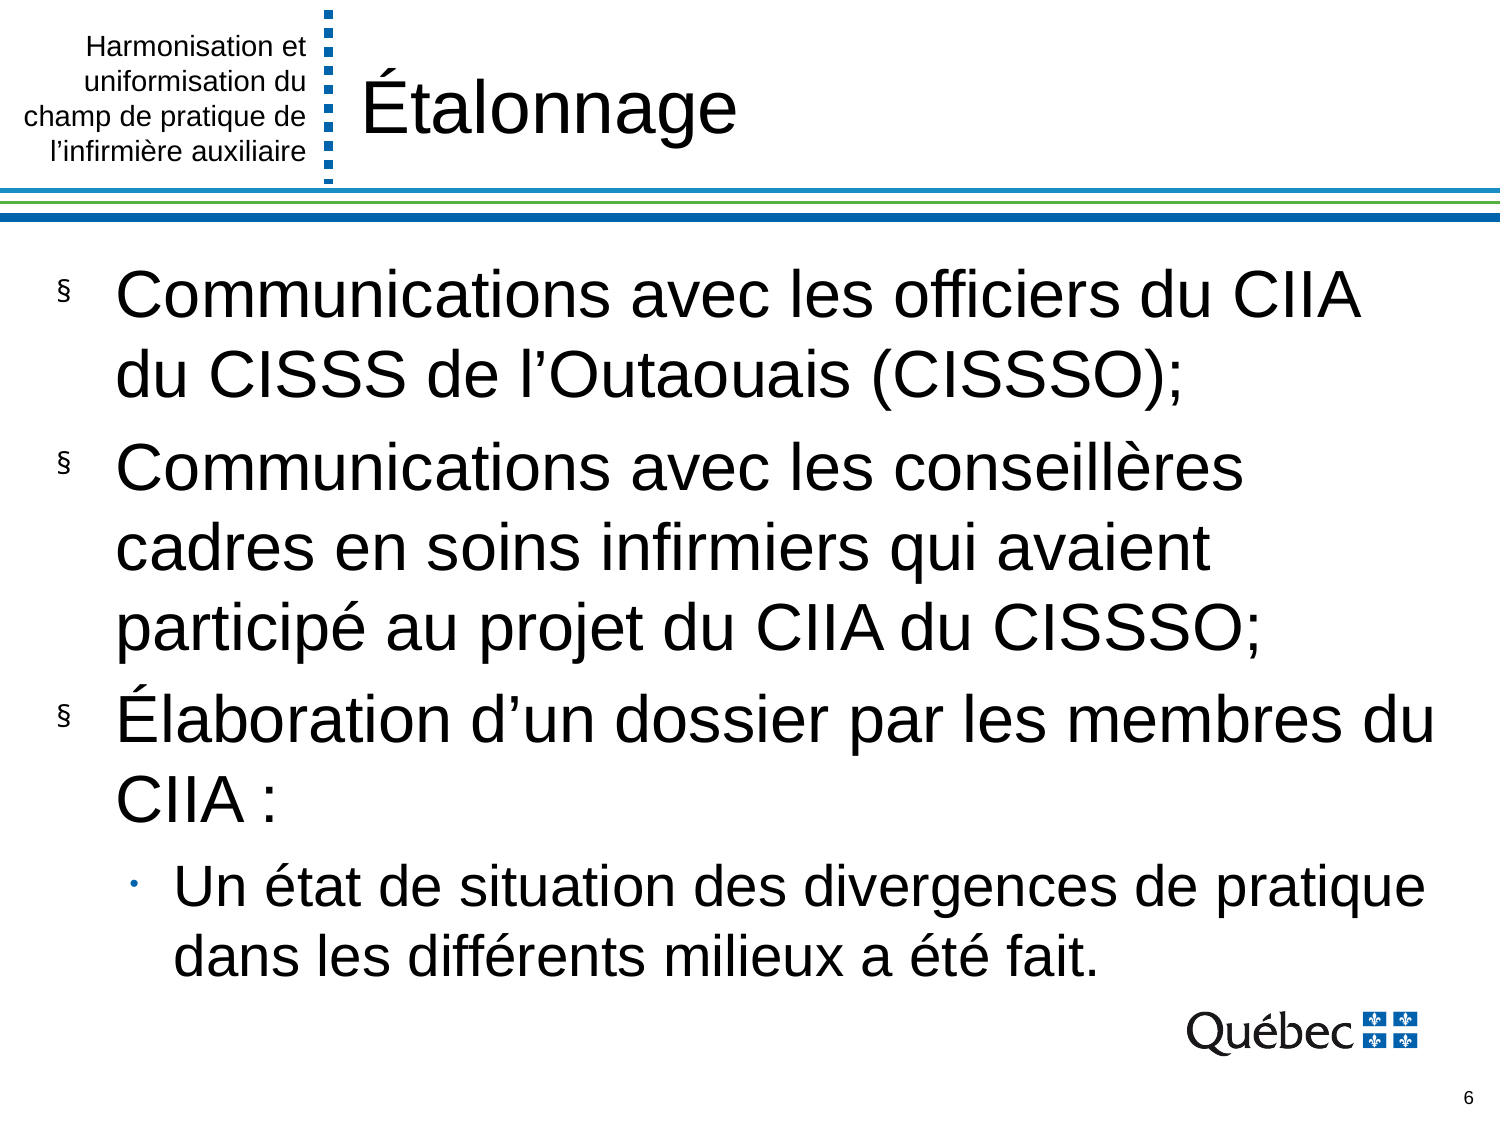

Harmonisation et uniformisation du champ de pratique de l’infirmière auxiliaire
Étalonnage
Communications avec les officiers du CIIA du CISSS de l’Outaouais (CISSSO);
Communications avec les conseillères cadres en soins infirmiers qui avaient participé au projet du CIIA du CISSSO;
Élaboration d’un dossier par les membres du CIIA :
Un état de situation des divergences de pratique dans les différents milieux a été fait.